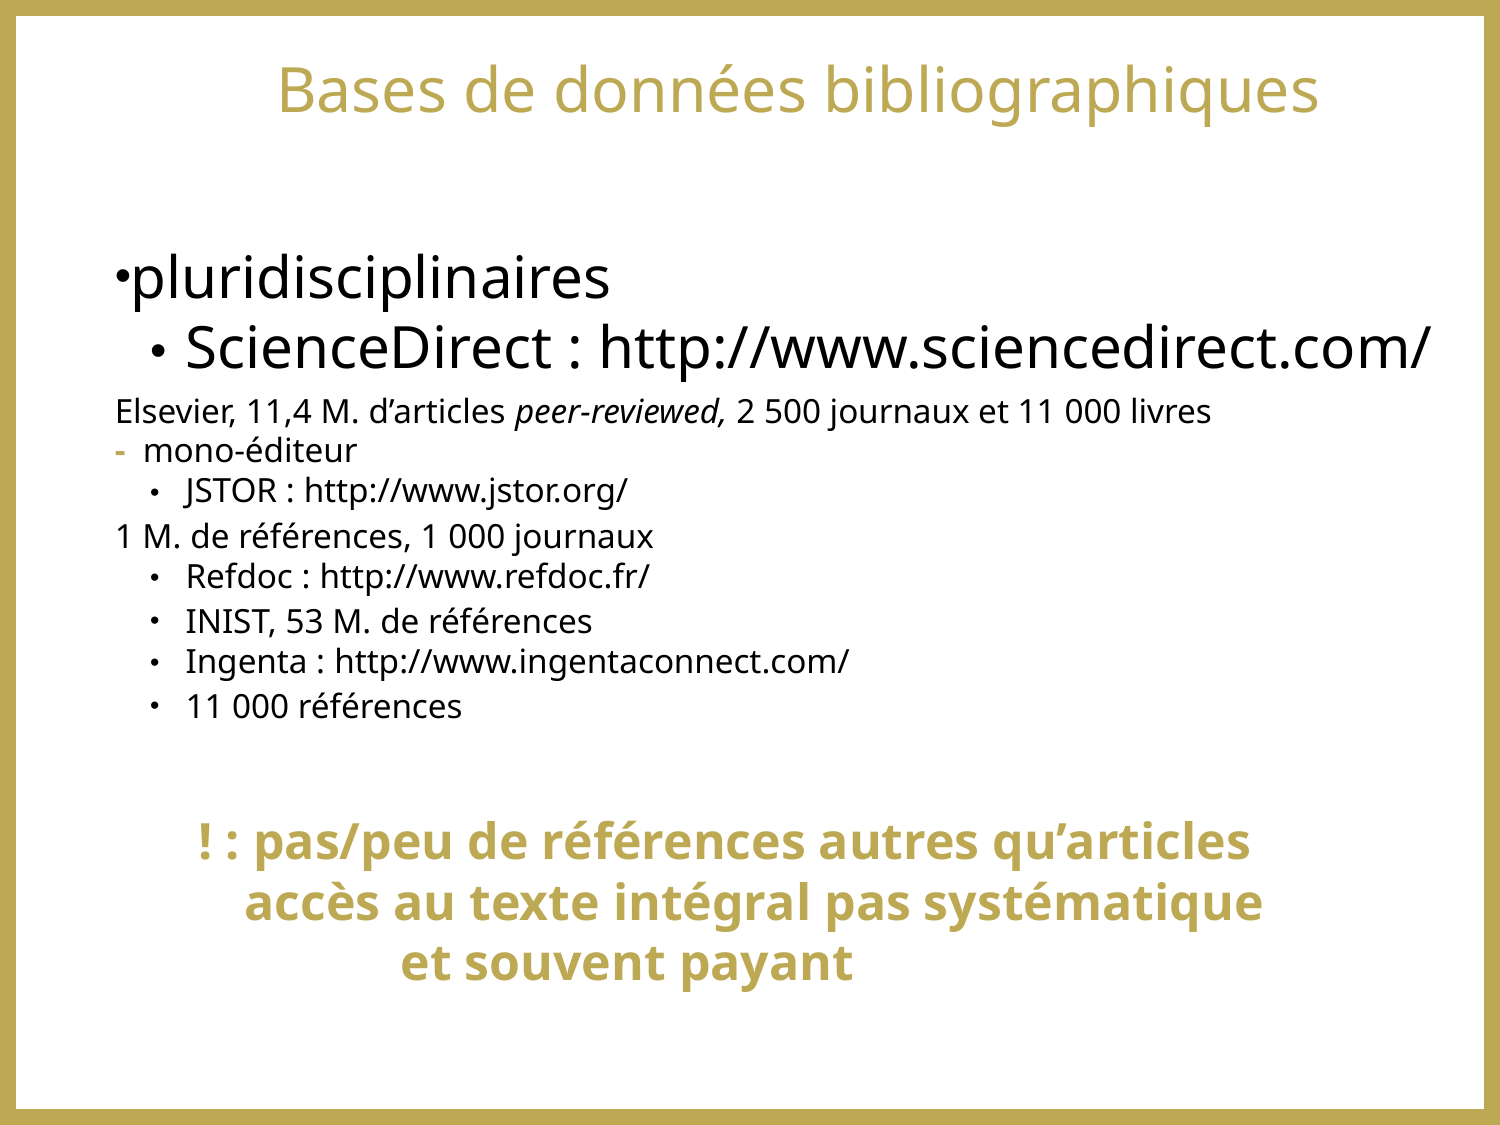

Bases de données bibliographiques
pluridisciplinaires
ScienceDirect : http://www.sciencedirect.com/
Elsevier, 11,4 M. d’articles peer-reviewed, 2 500 journaux et 11 000 livres
- mono-éditeur
JSTOR : http://www.jstor.org/
1 M. de références, 1 000 journaux
Refdoc : http://www.refdoc.fr/
INIST, 53 M. de références
Ingenta : http://www.ingentaconnect.com/
11 000 références
 ! : pas/peu de références autres qu’articles
 accès au texte intégral pas systématique
 et souvent payant